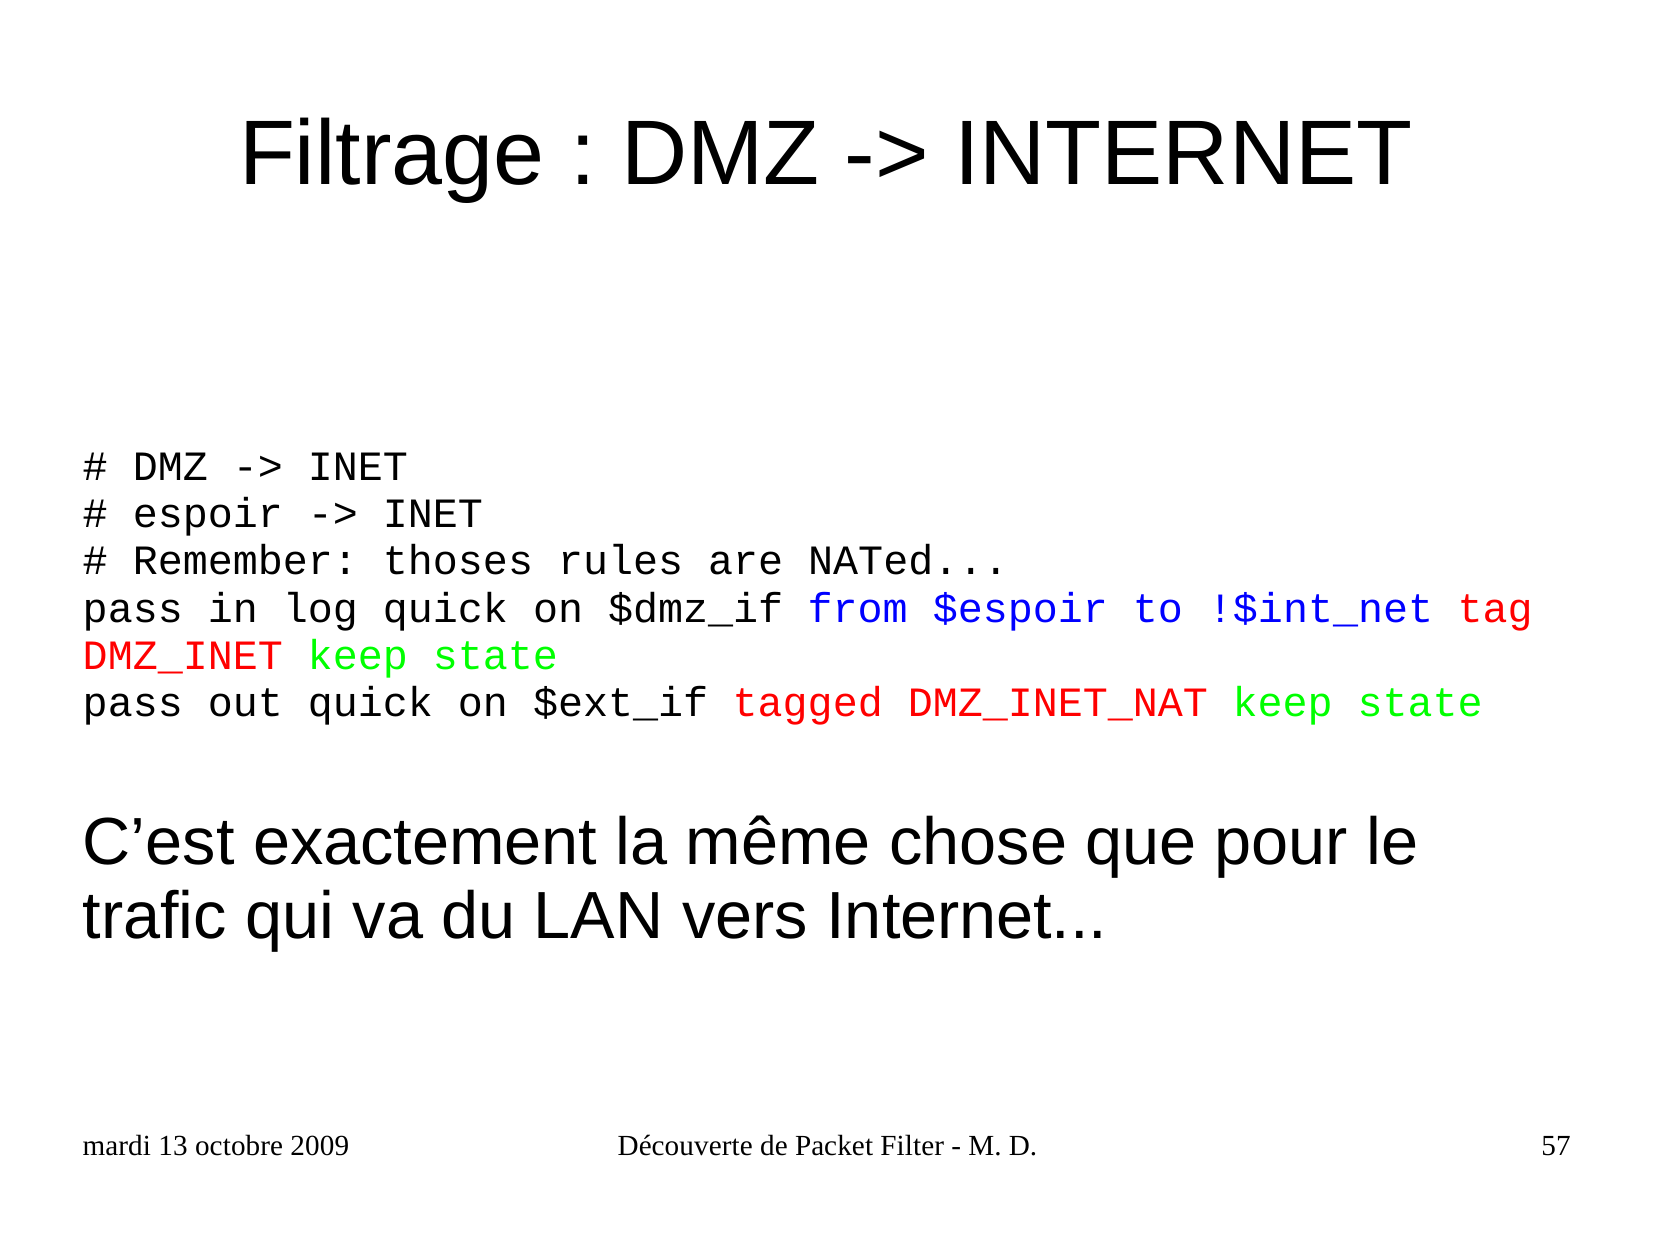

# Filtrage : DMZ -> INTERNET
# DMZ -> INET
# espoir -> INET
# Remember: thoses rules are NATed...
pass in log quick on $dmz_if from $espoir to !$int_net tag DMZ_INET keep state
pass out quick on $ext_if tagged DMZ_INET_NAT keep state
C’est exactement la même chose que pour le trafic qui va du LAN vers Internet...
mardi 13 octobre 2009
Découverte de Packet Filter - M. D.
57